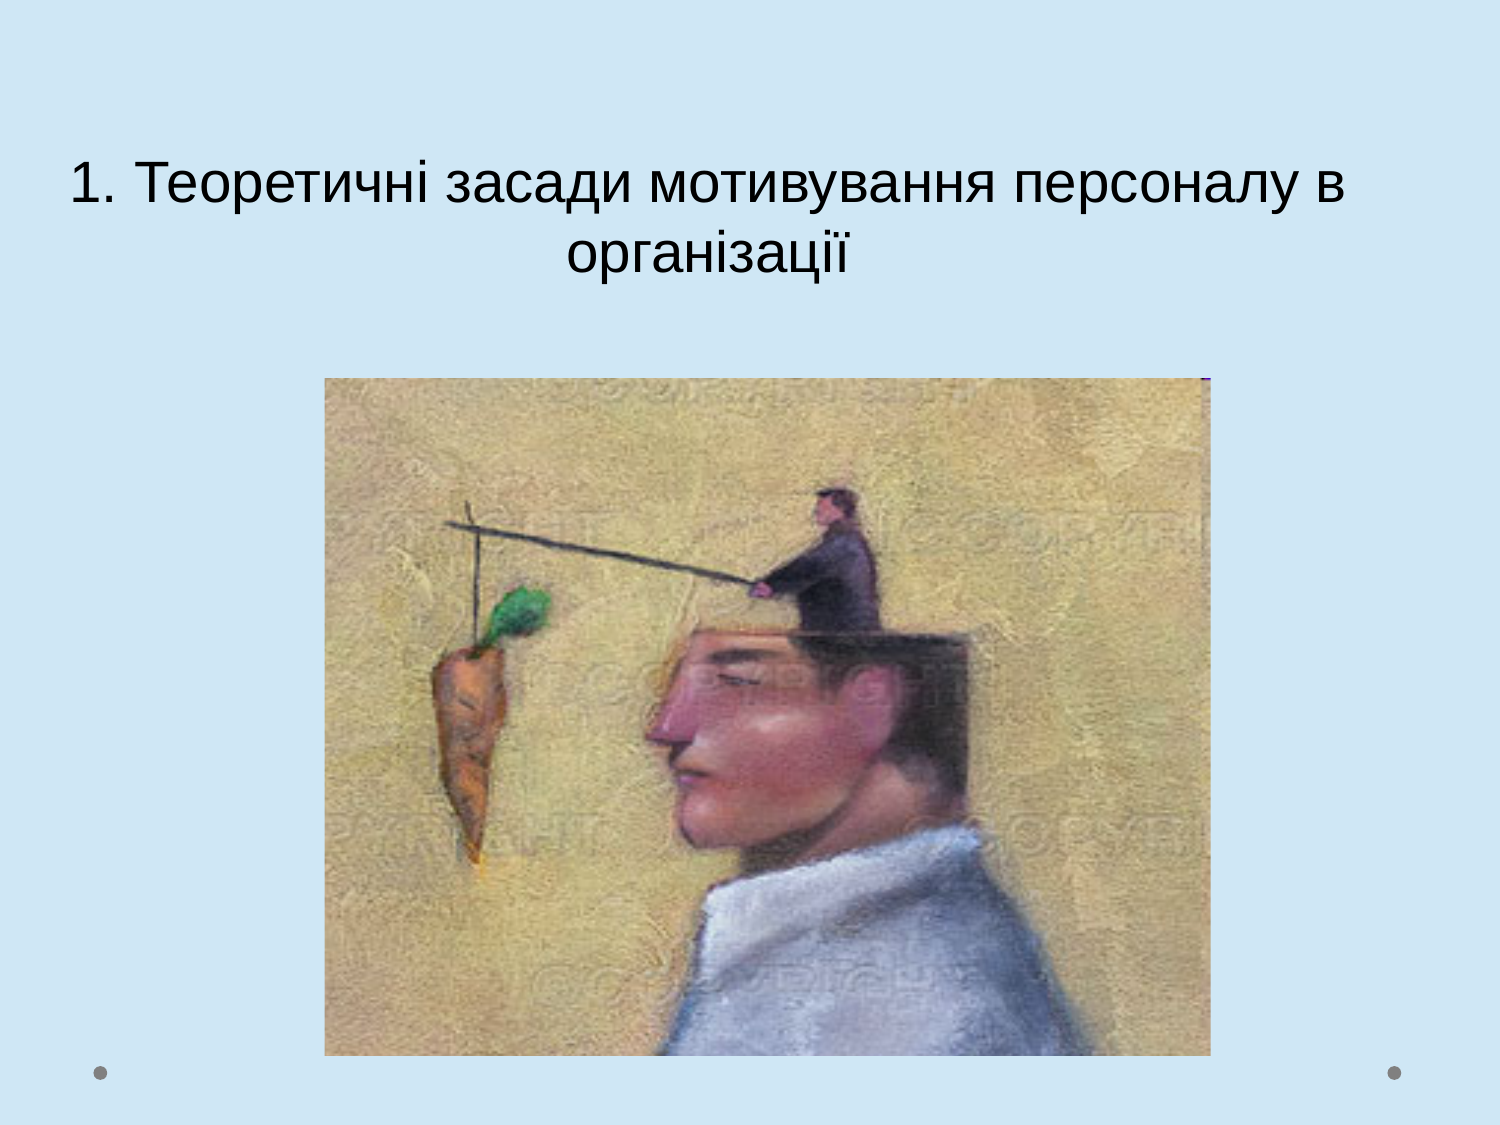

1. Теоретичні засади мотивування персоналу в організації